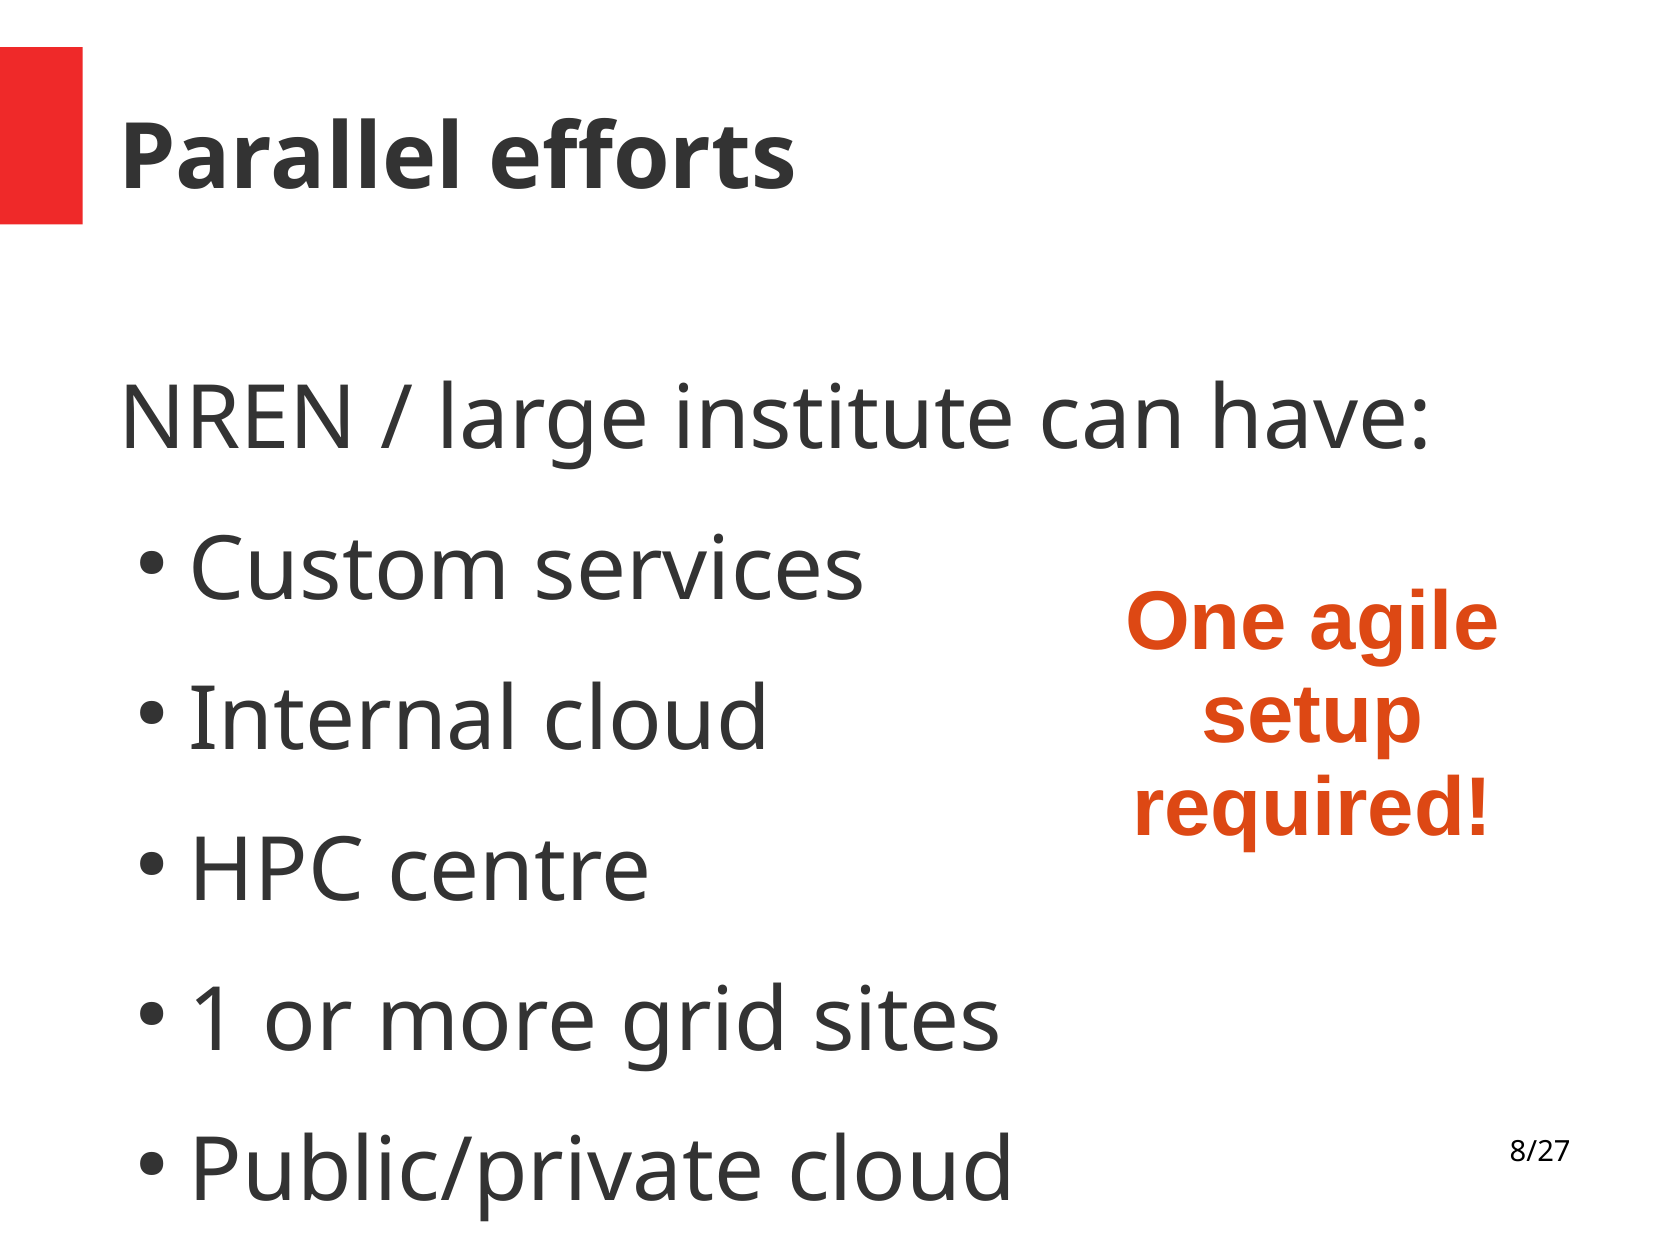

# Parallel efforts
NREN / large institute can have:
Custom services
Internal cloud
HPC centre
1 or more grid sites
Public/private cloud
One agile setup required!
8